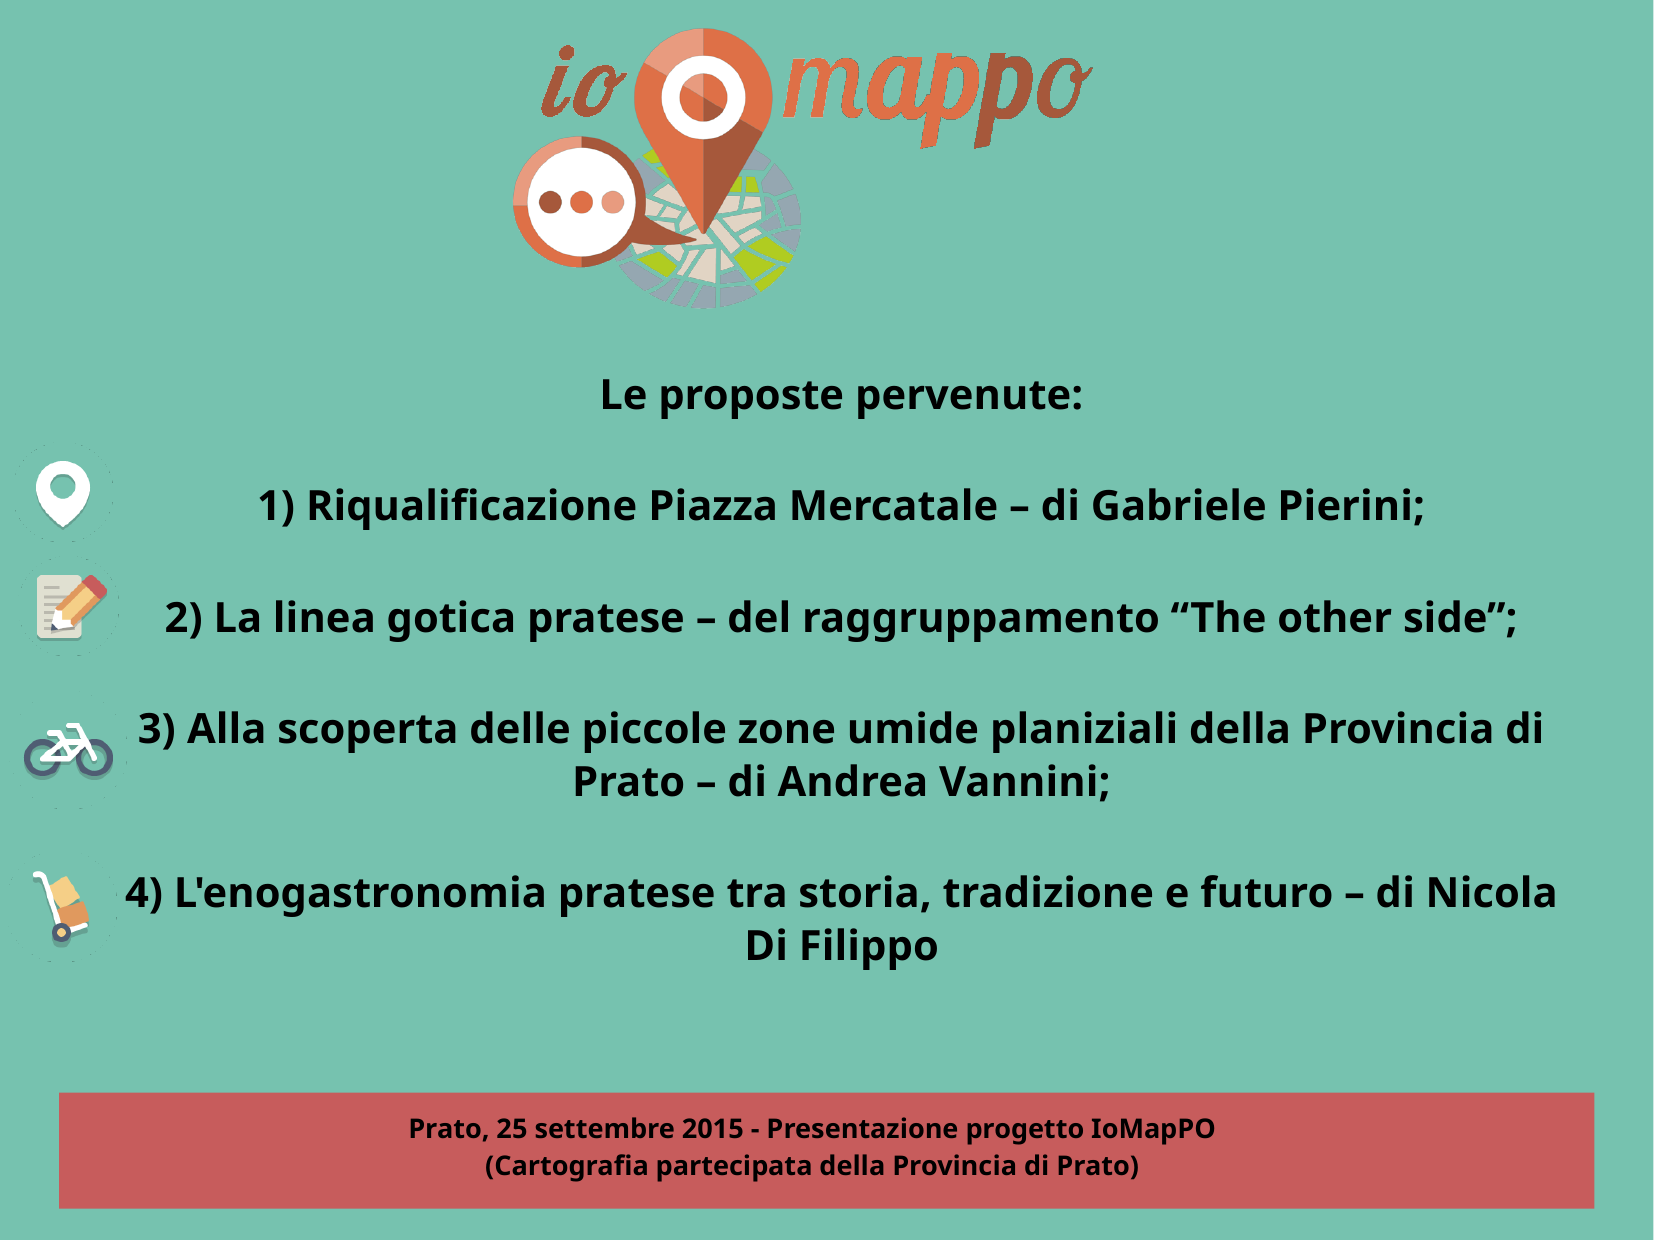

Le proposte pervenute:
 Riqualificazione Piazza Mercatale – di Gabriele Pierini;
 La linea gotica pratese – del raggruppamento “The other side”;
 Alla scoperta delle piccole zone umide planiziali della Provincia di Prato – di Andrea Vannini;
 L'enogastronomia pratese tra storia, tradizione e futuro – di Nicola Di Filippo